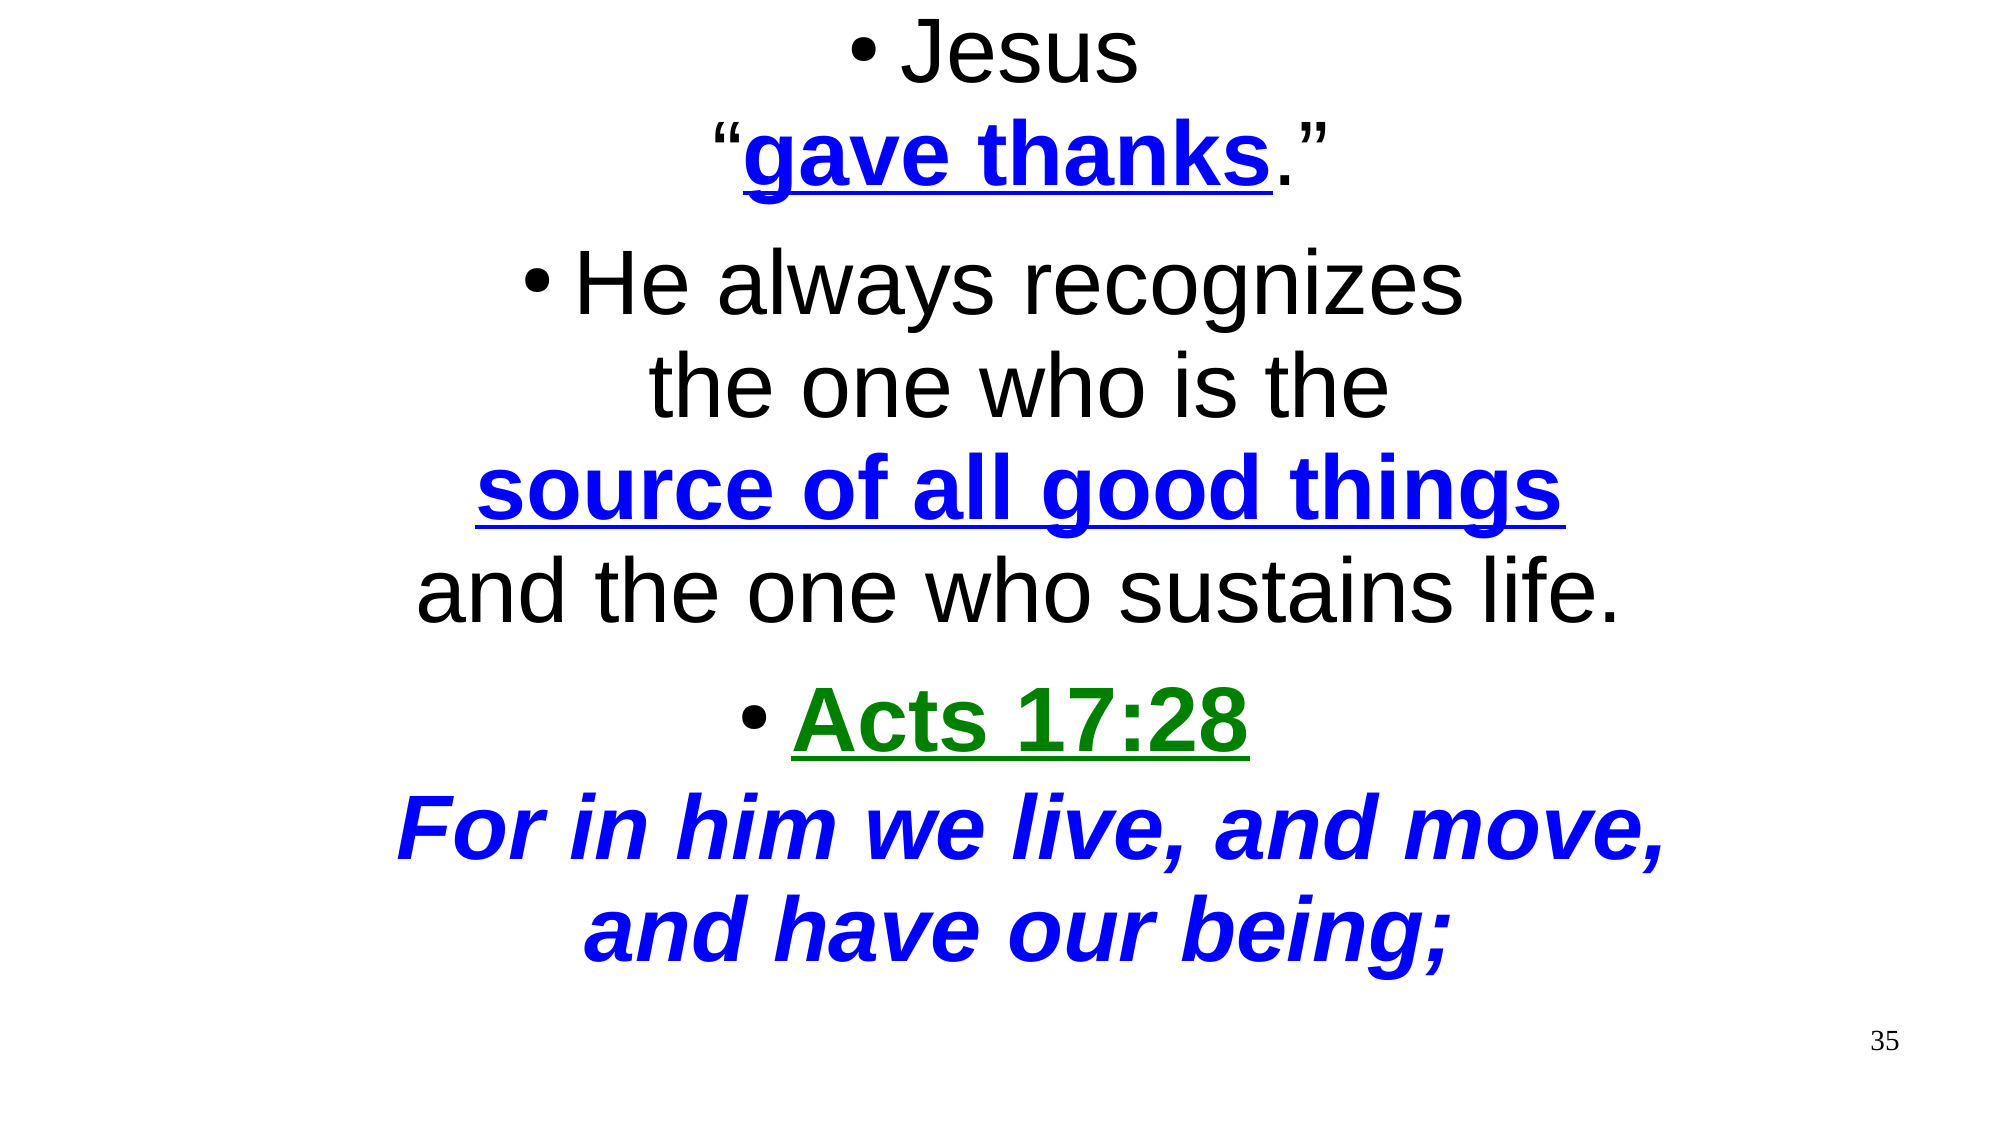

# Jesus “gave thanks.”
He always recognizes
the one who is the
source of all good things
and the one who sustains life.
Acts 17:28
 For in him we live, and move,
and have our being;
35